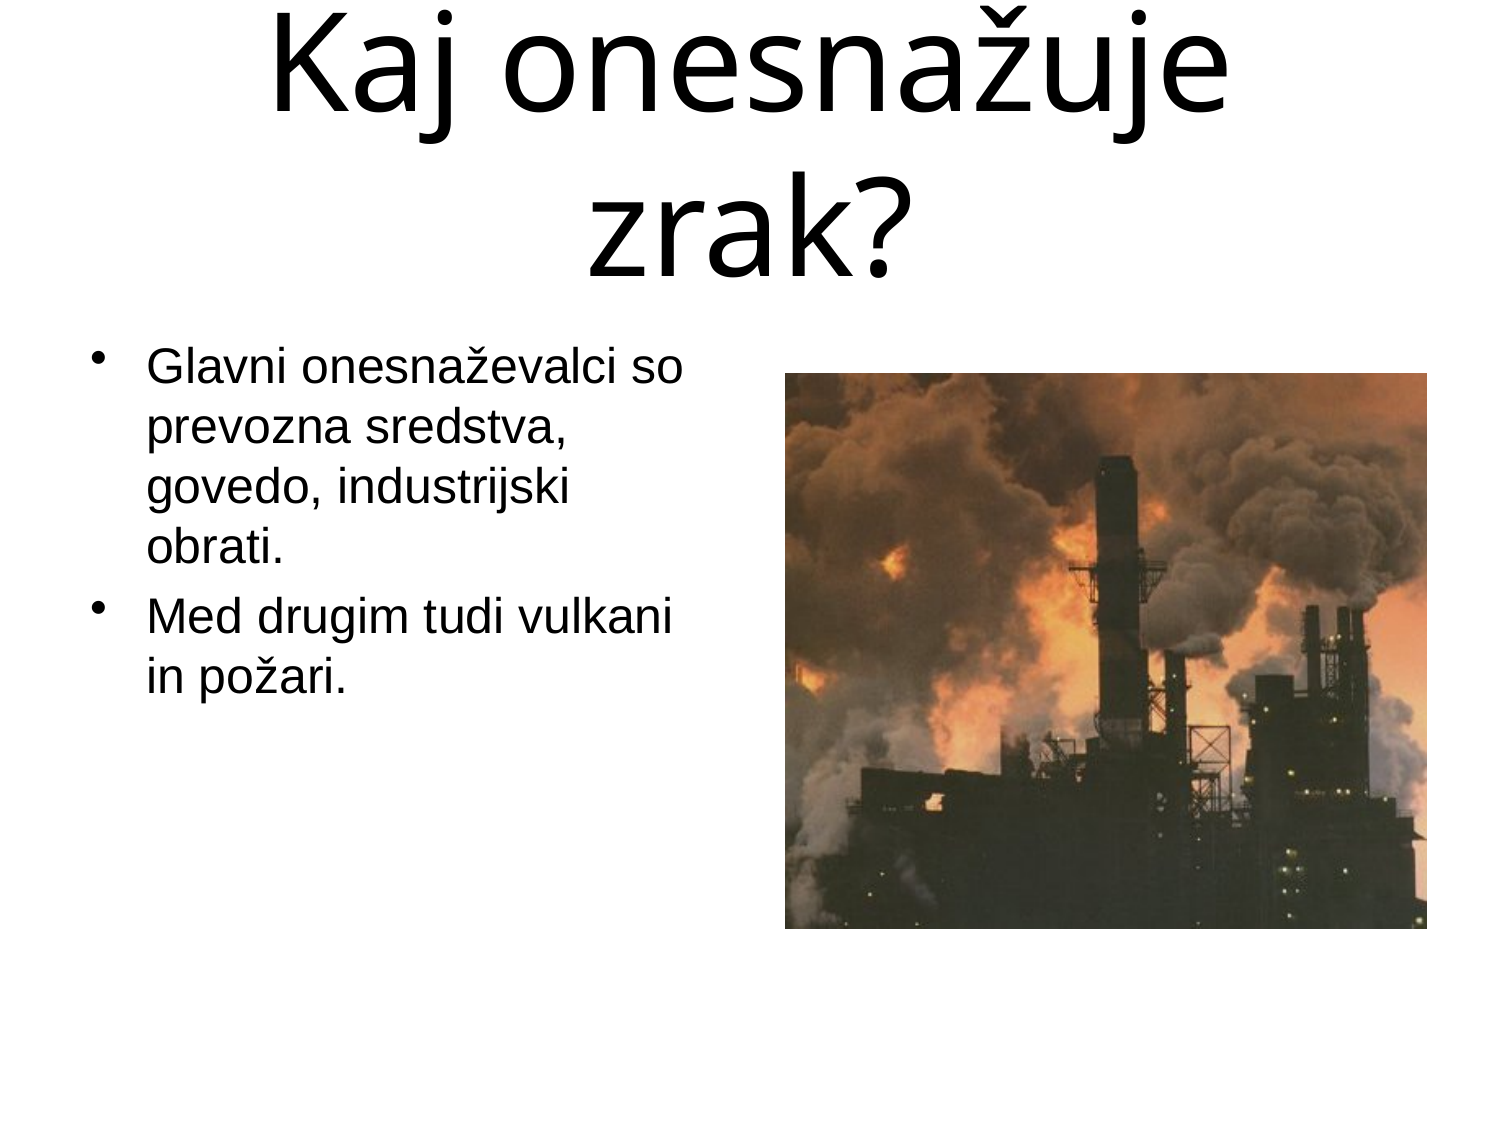

# Kaj onesnažuje zrak?
Glavni onesnaževalci so prevozna sredstva, govedo, industrijski obrati.
Med drugim tudi vulkani in požari.